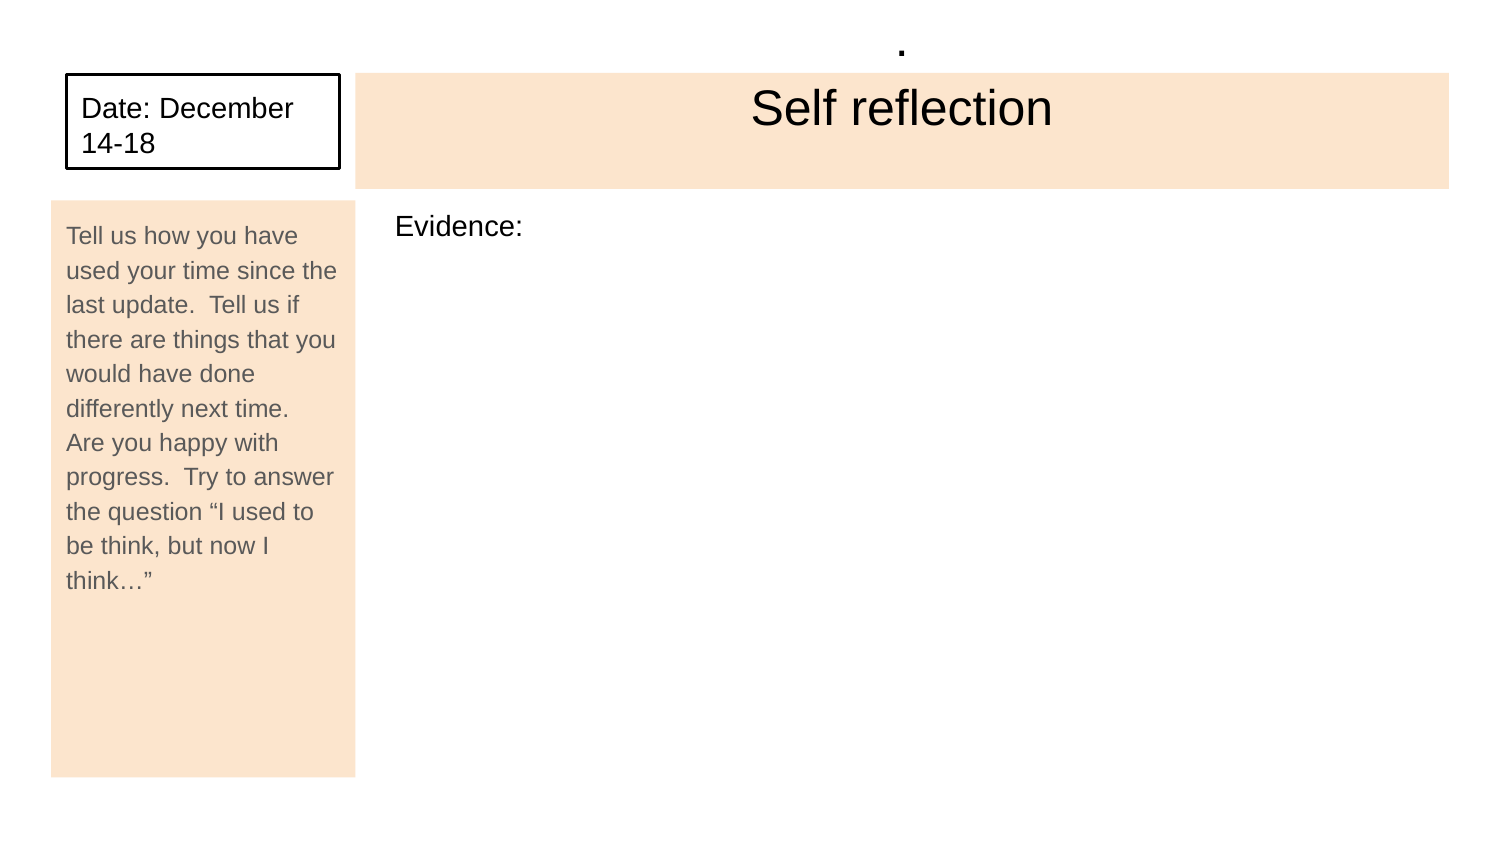

# . Self reflection
Date: December
14-18
Evidence:
Tell us how you have used your time since the last update. Tell us if there are things that you would have done differently next time. Are you happy with progress. Try to answer the question “I used to be think, but now I think…”